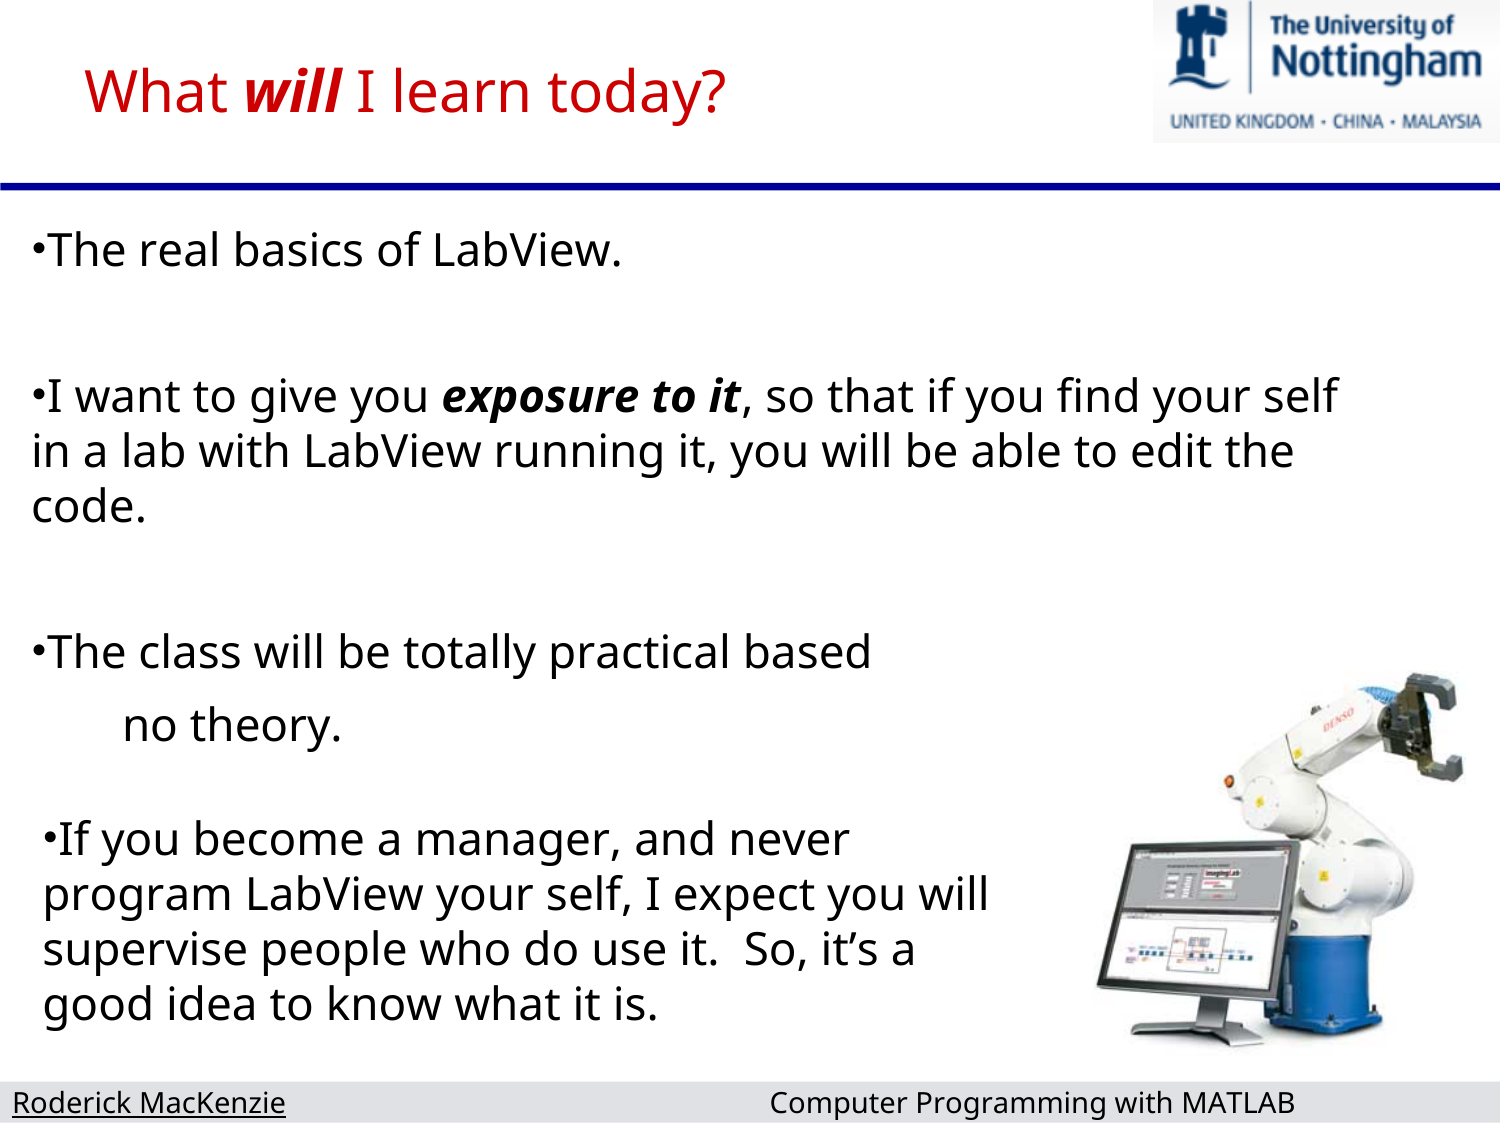

# What will I learn today?
The real basics of LabView.
I want to give you exposure to it, so that if you find your self in a lab with LabView running it, you will be able to edit the code.
The class will be totally practical based
no theory.
If you become a manager, and never program LabView your self, I expect you will supervise people who do use it. So, it’s a good idea to know what it is.